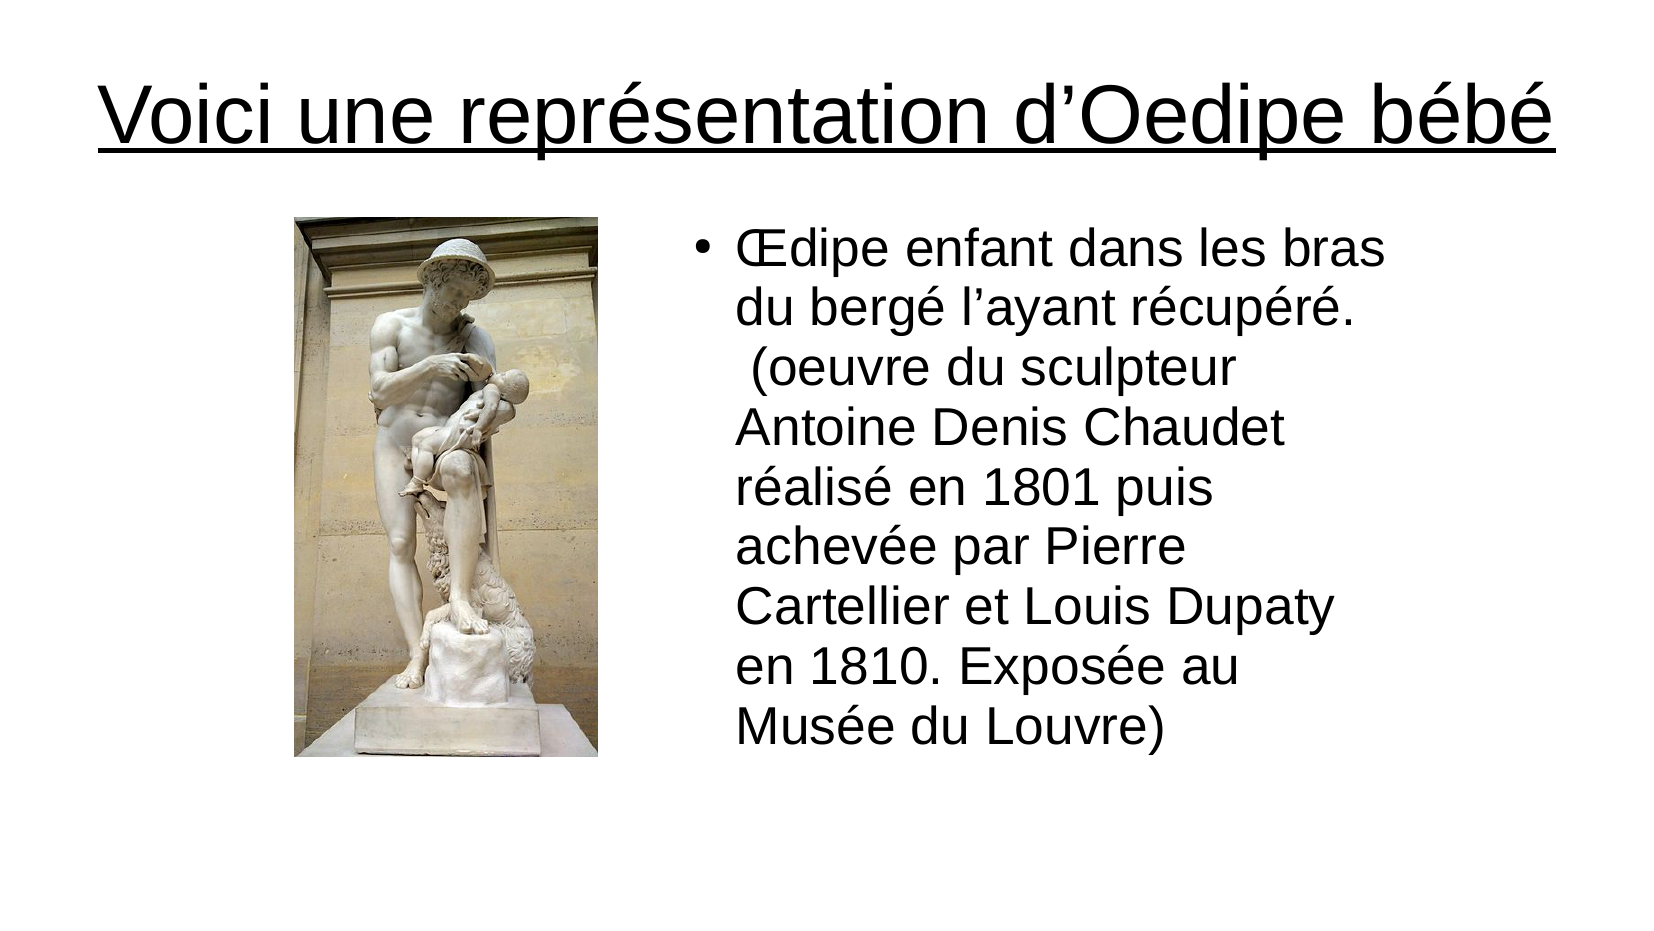

# Voici une représentation d’Oedipe bébé
Œdipe enfant dans les bras du bergé l’ayant récupéré. (oeuvre du sculpteur Antoine Denis Chaudet réalisé en 1801 puis achevée par Pierre Cartellier et Louis Dupaty en 1810. Exposée au Musée du Louvre)